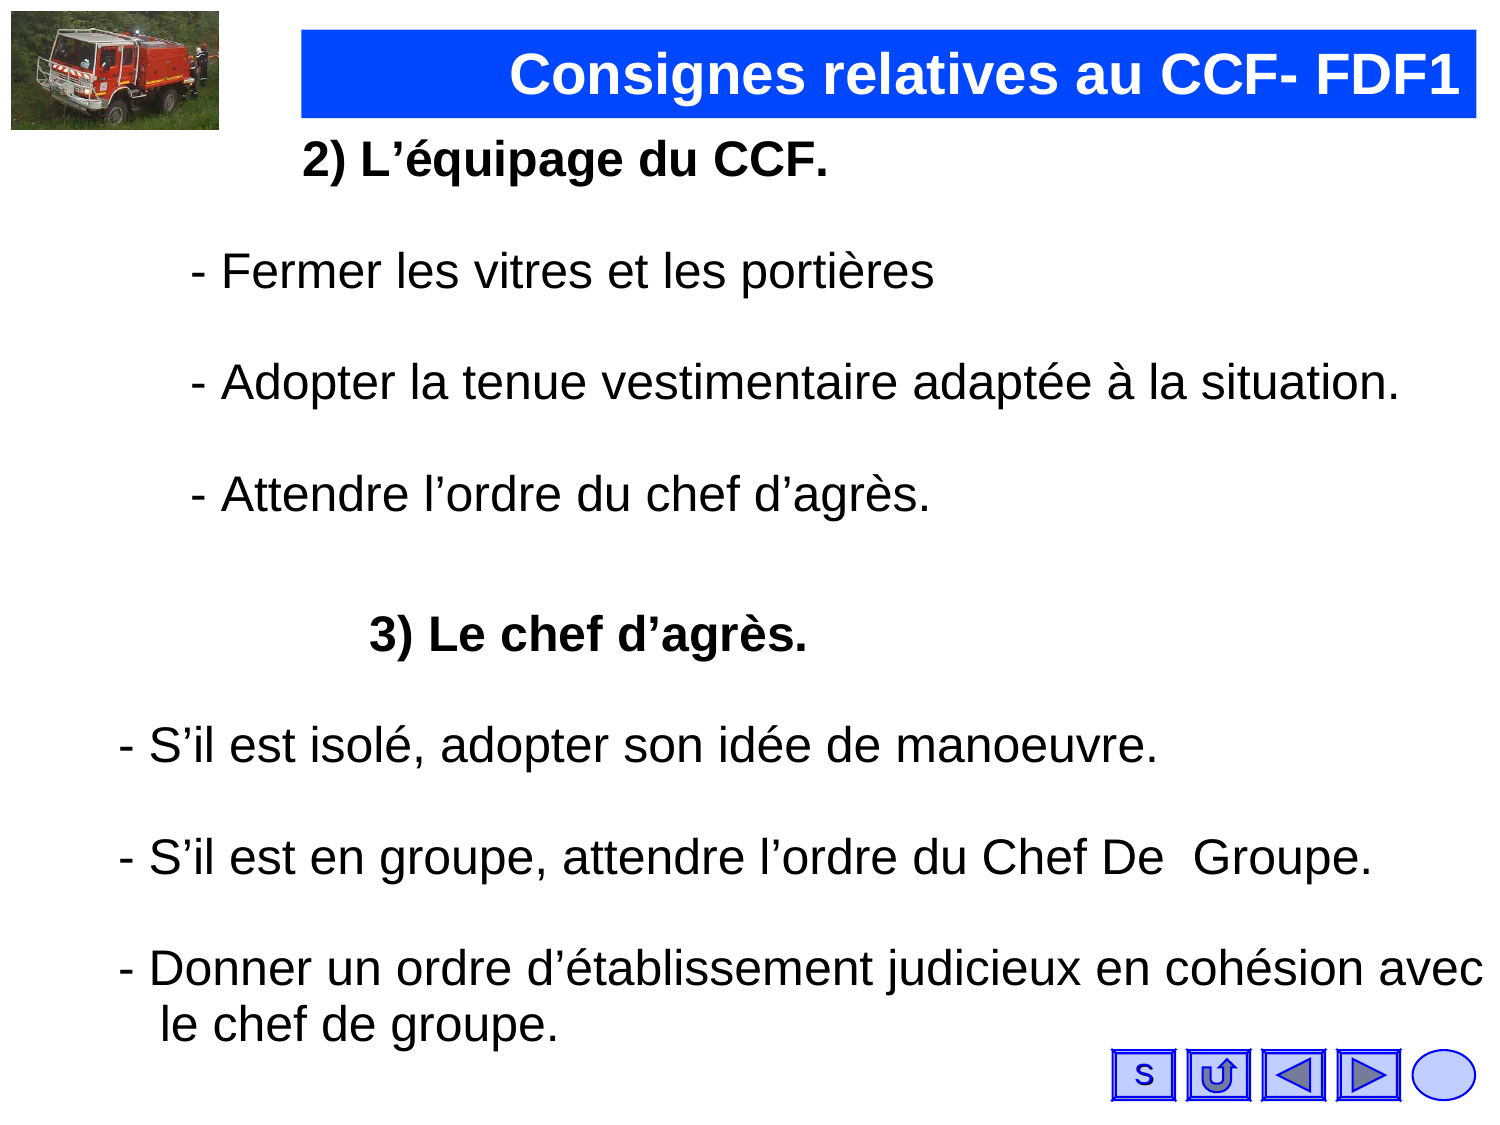

Consignes relatives au CCF- FDF1
 2) L’équipage du CCF.
- Fermer les vitres et les portières
- Adopter la tenue vestimentaire adaptée à la situation.
- Attendre l’ordre du chef d’agrès.
 3) Le chef d’agrès.
- S’il est isolé, adopter son idée de manoeuvre.
- S’il est en groupe, attendre l’ordre du Chef De Groupe.
- Donner un ordre d’établissement judicieux en cohésion avec
 le chef de groupe.